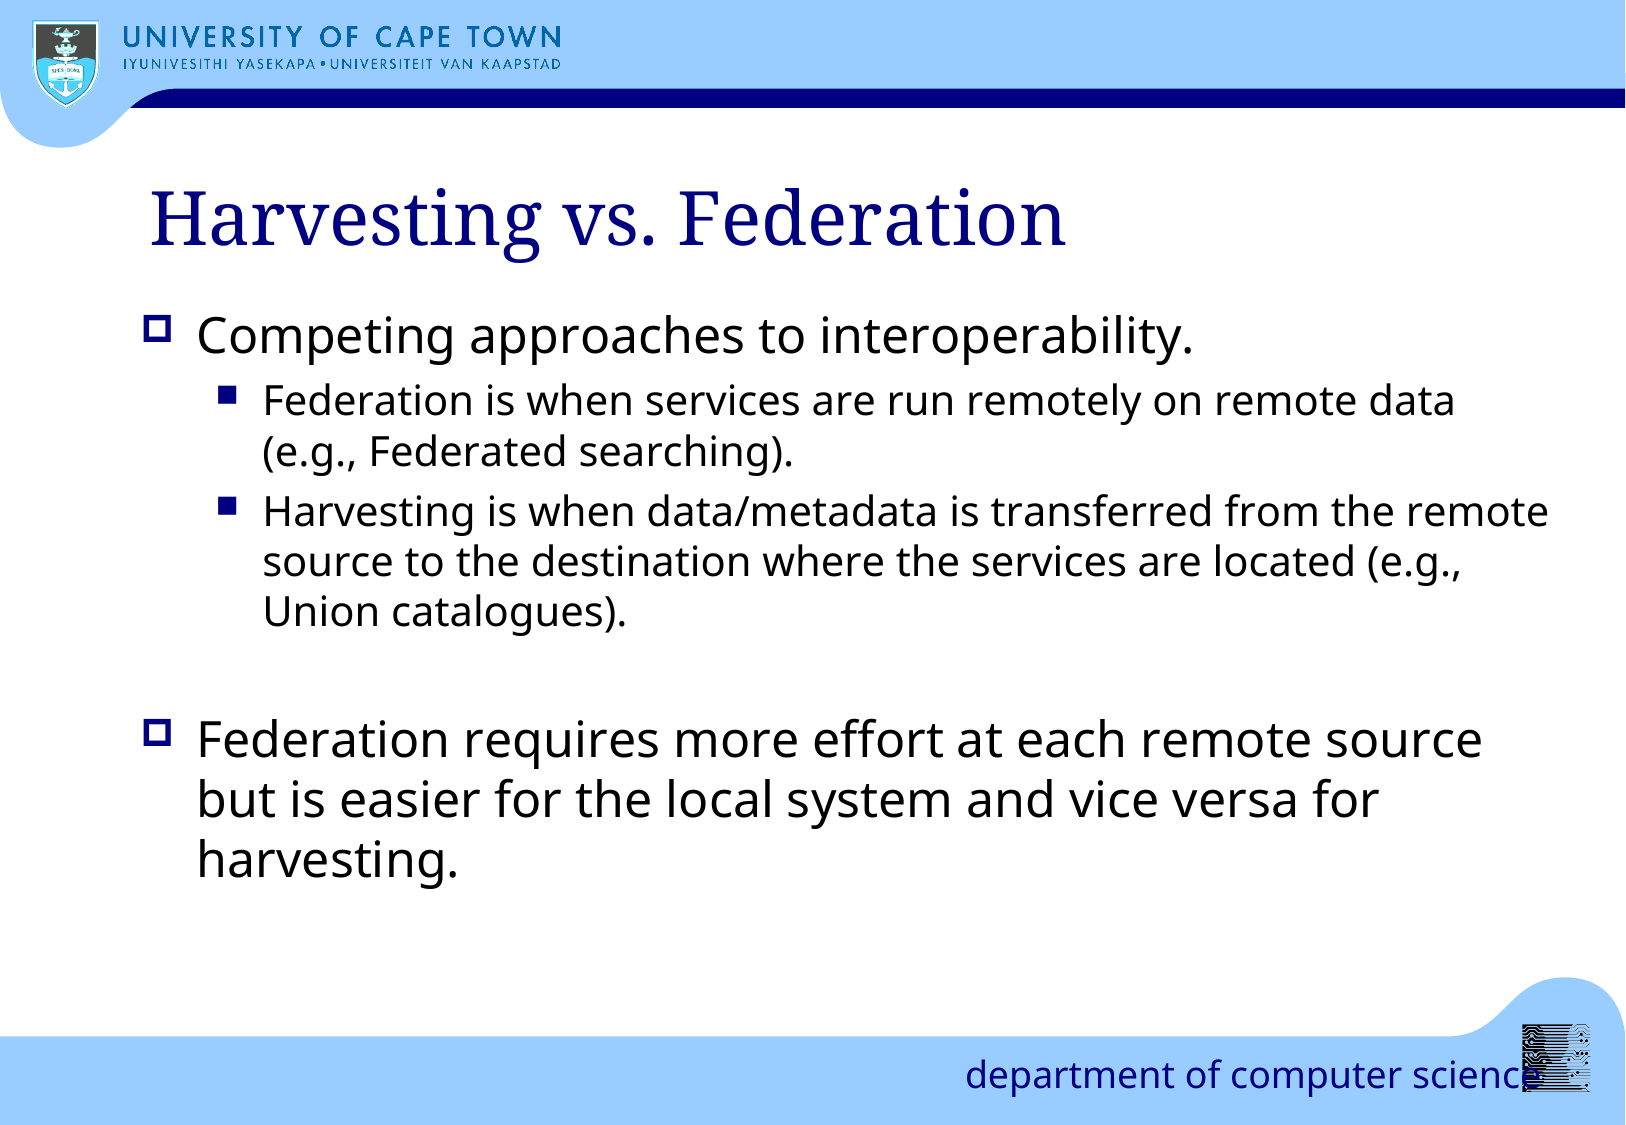

# Harvesting vs. Federation
Competing approaches to interoperability.
Federation is when services are run remotely on remote data (e.g., Federated searching).
Harvesting is when data/metadata is transferred from the remote source to the destination where the services are located (e.g., Union catalogues).
Federation requires more effort at each remote source but is easier for the local system and vice versa for harvesting.